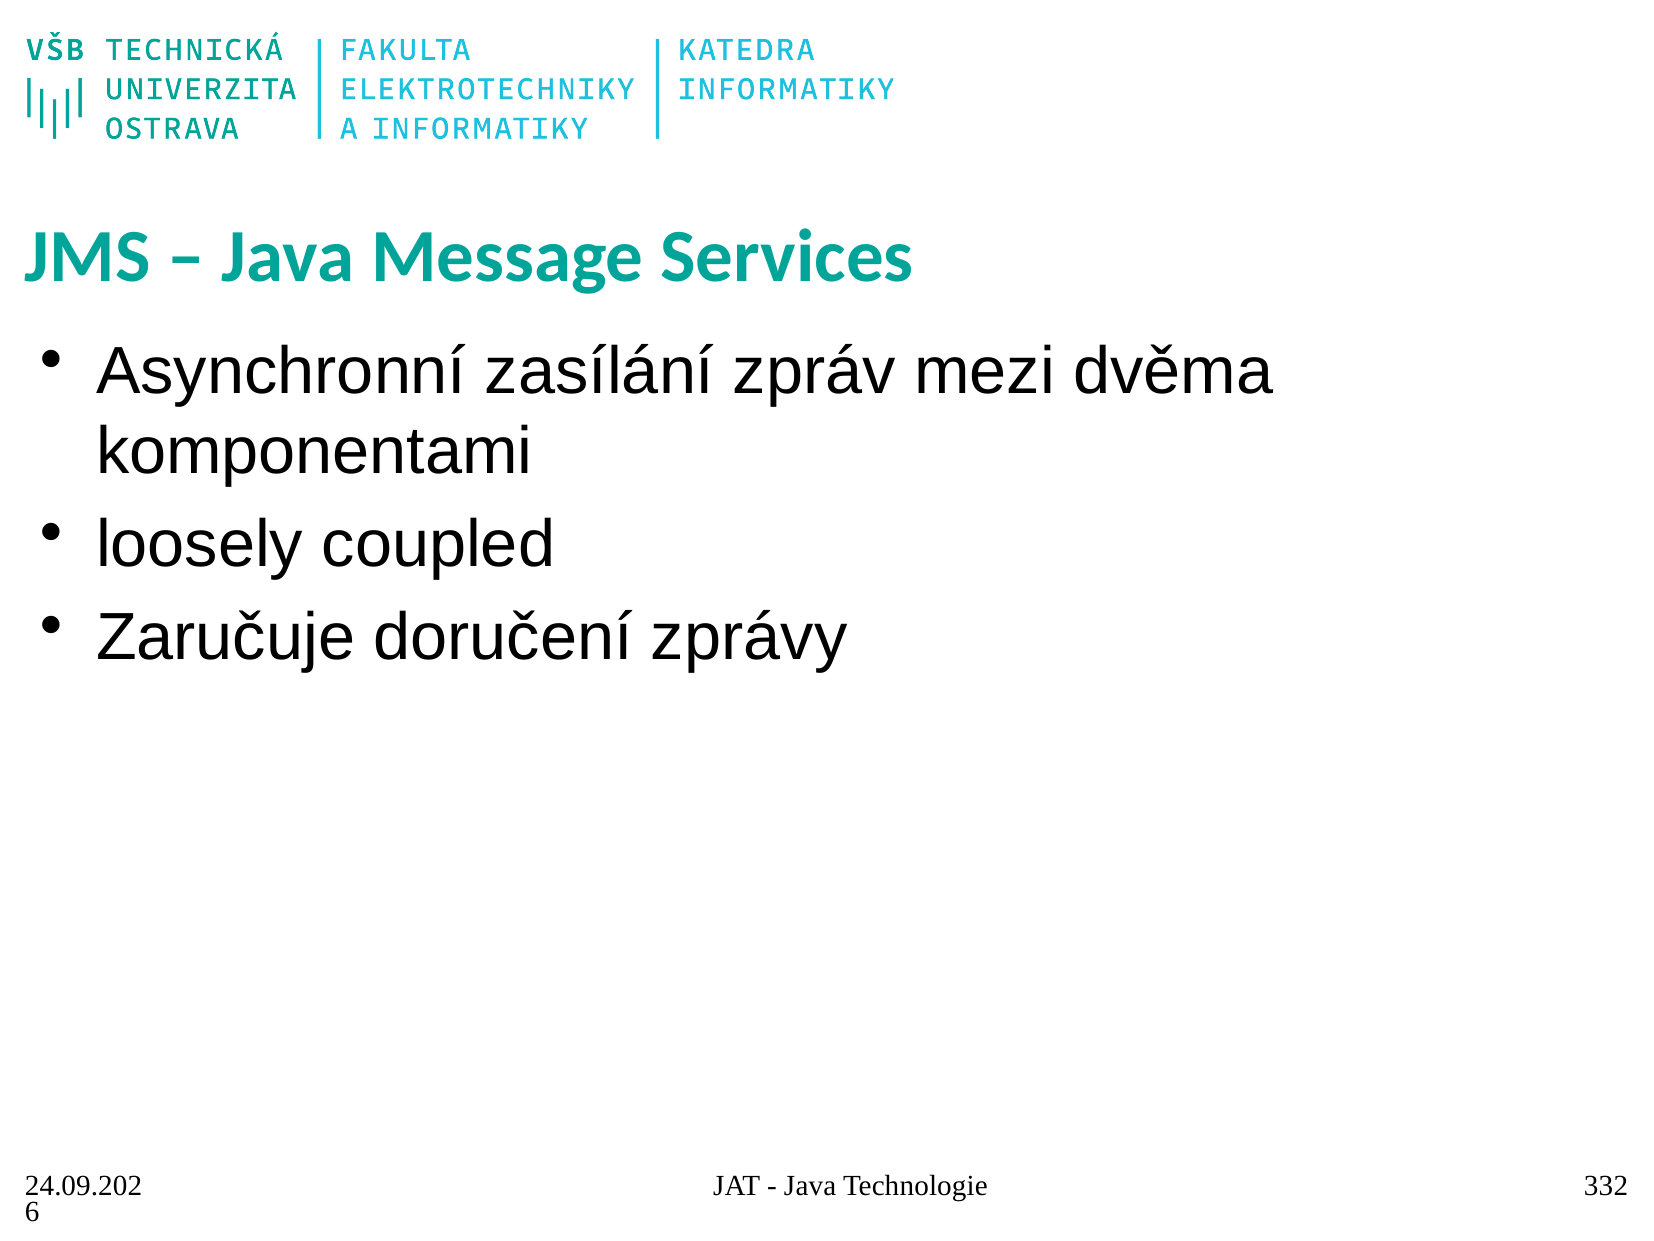

JMS – Java Message Services
# Asynchronní zasílání zpráv mezi dvěma komponentami
loosely coupled
Zaručuje doručení zprávy
JAT - Java Technologie
332